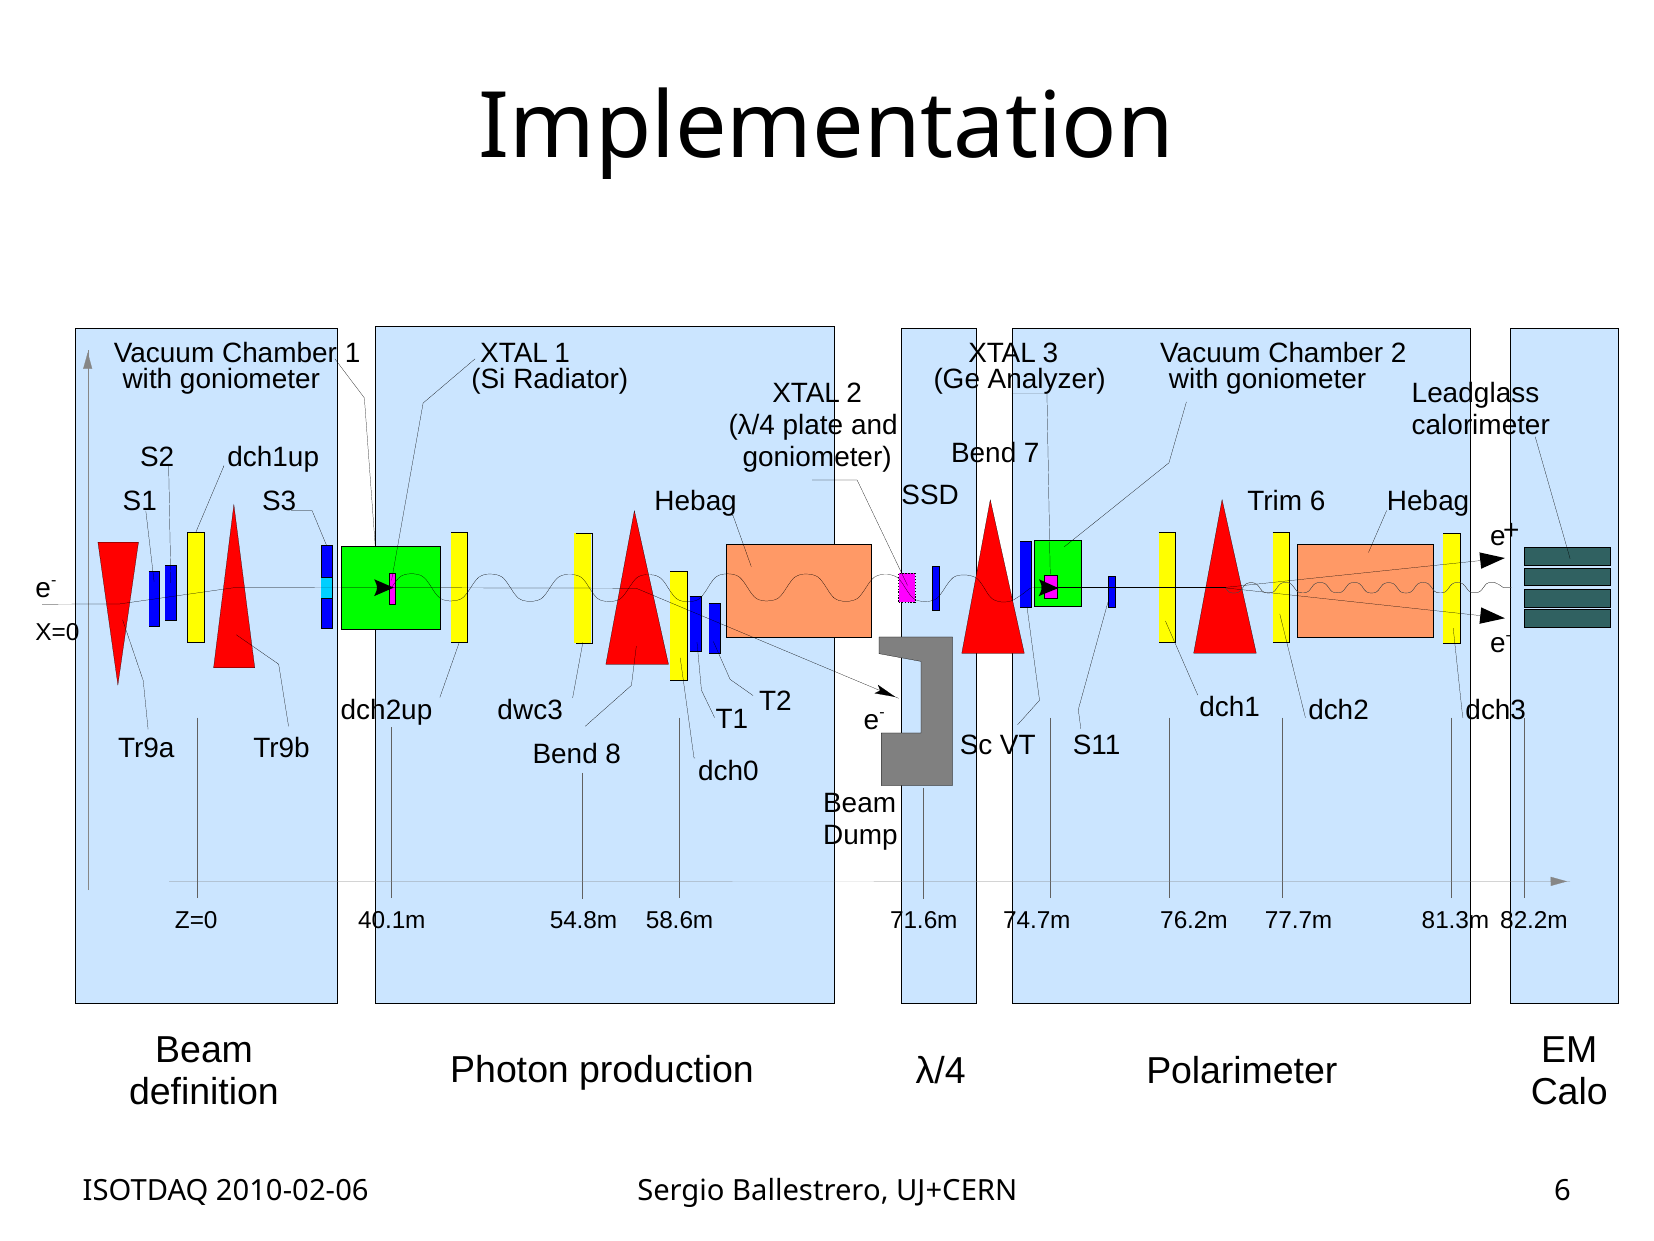

# Implementation
Beam
definition
EM
Calo
Photon production
λ/4
Polarimeter
ISOTDAQ - Ankara 2010-02-05
6